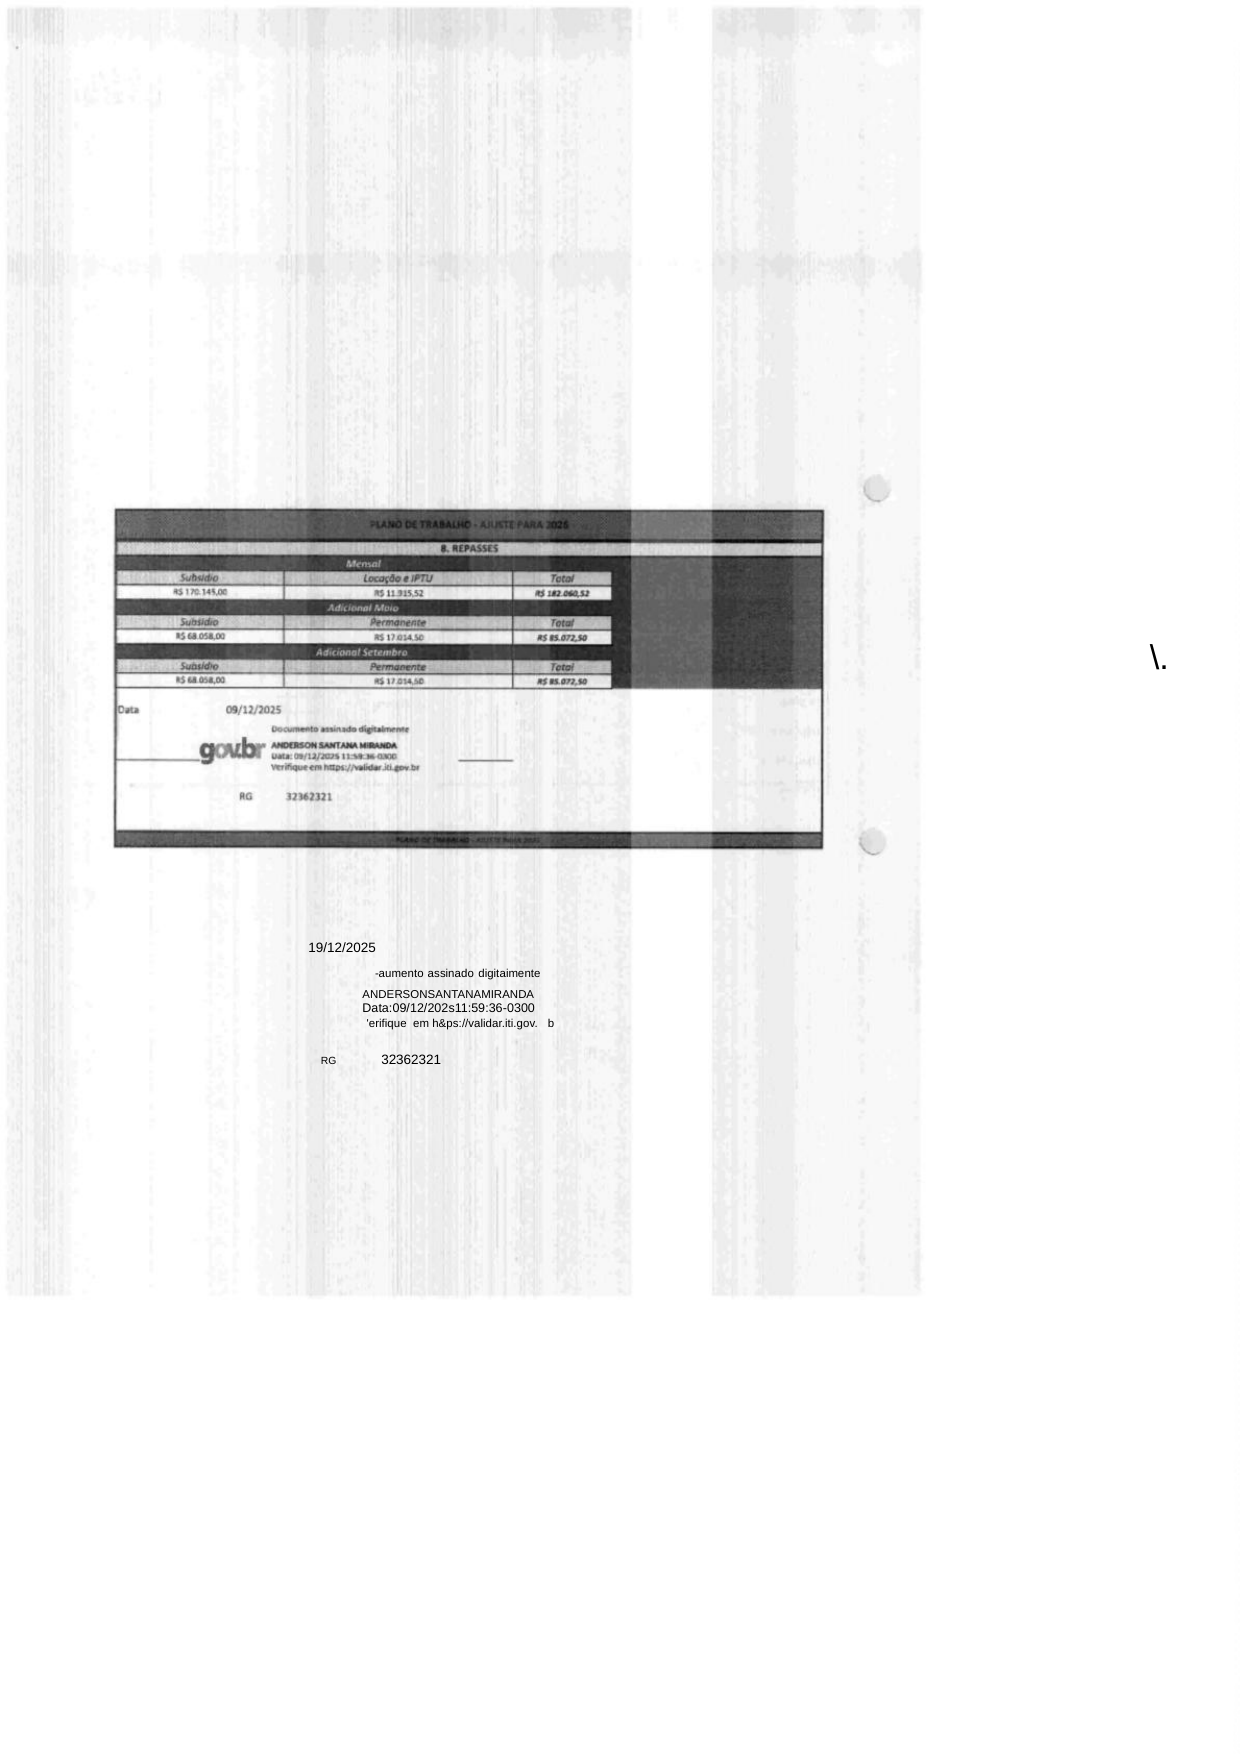

\.
19/12/2025
-aumento assinado digitaimente
ANDERSONSANTANAMIRANDA
Data:09/12/202s11:59:36-0300
'erifique em h&ps://validar.iti.gov.
b
32362321
RG